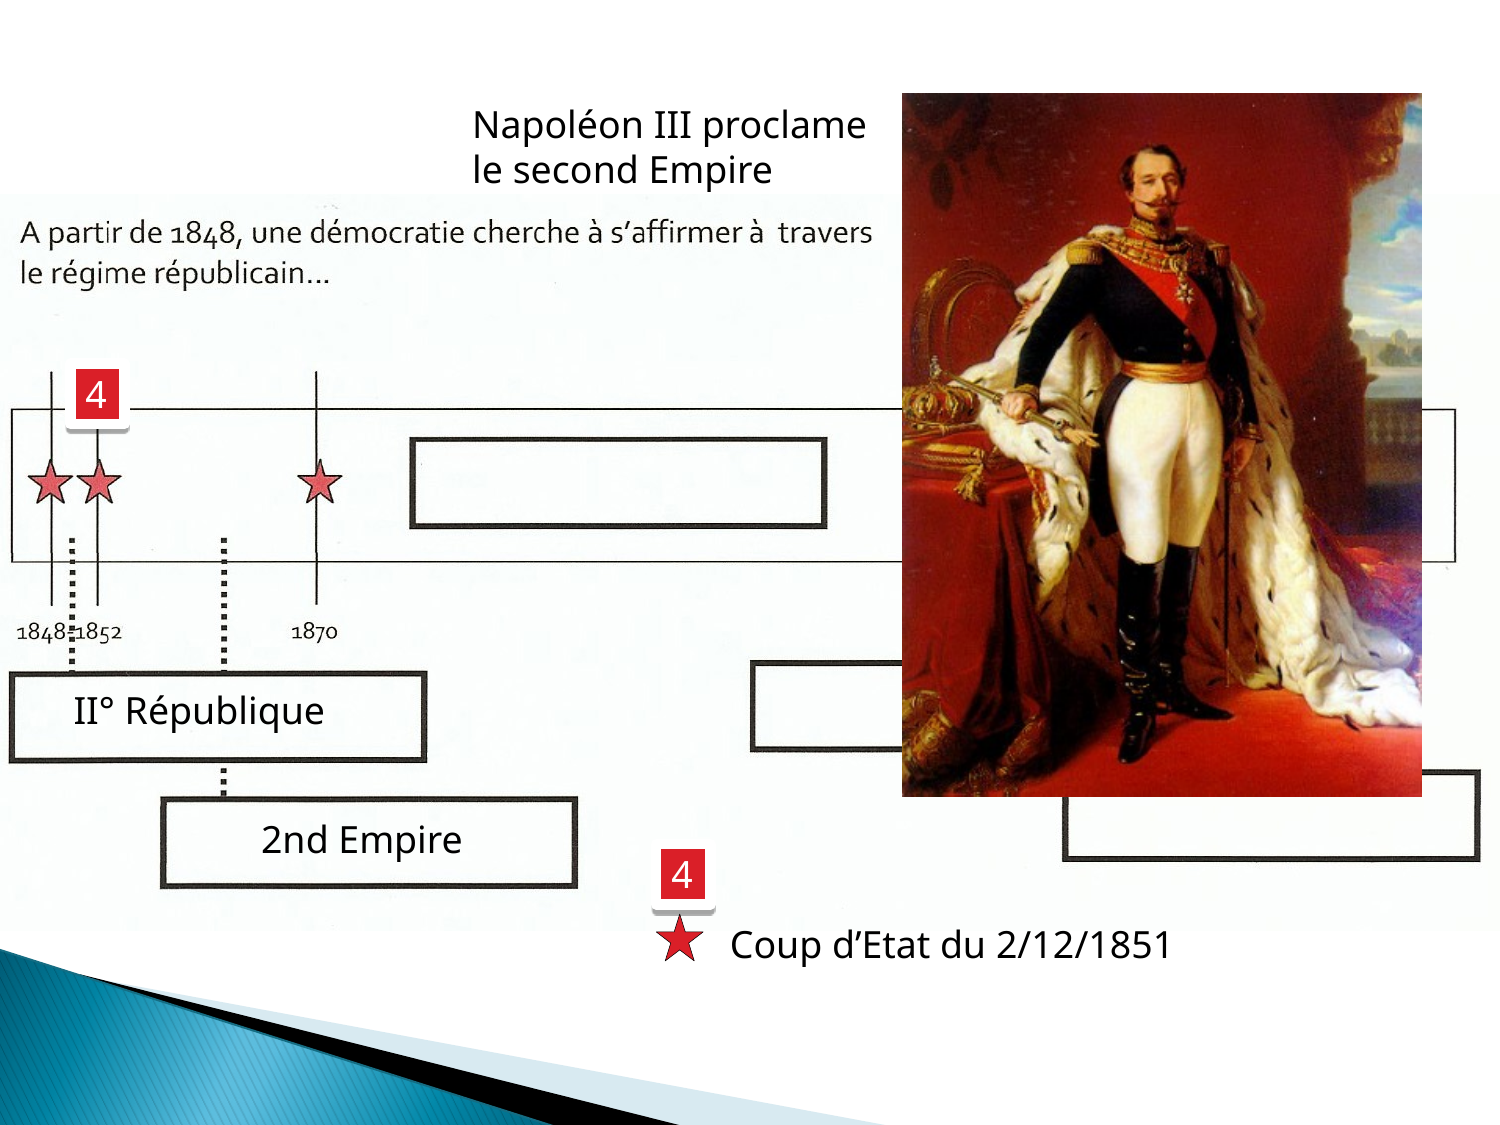

Napoléon III proclame
le second Empire
4
II° République
2nd Empire
4
Coup d’Etat du 2/12/1851